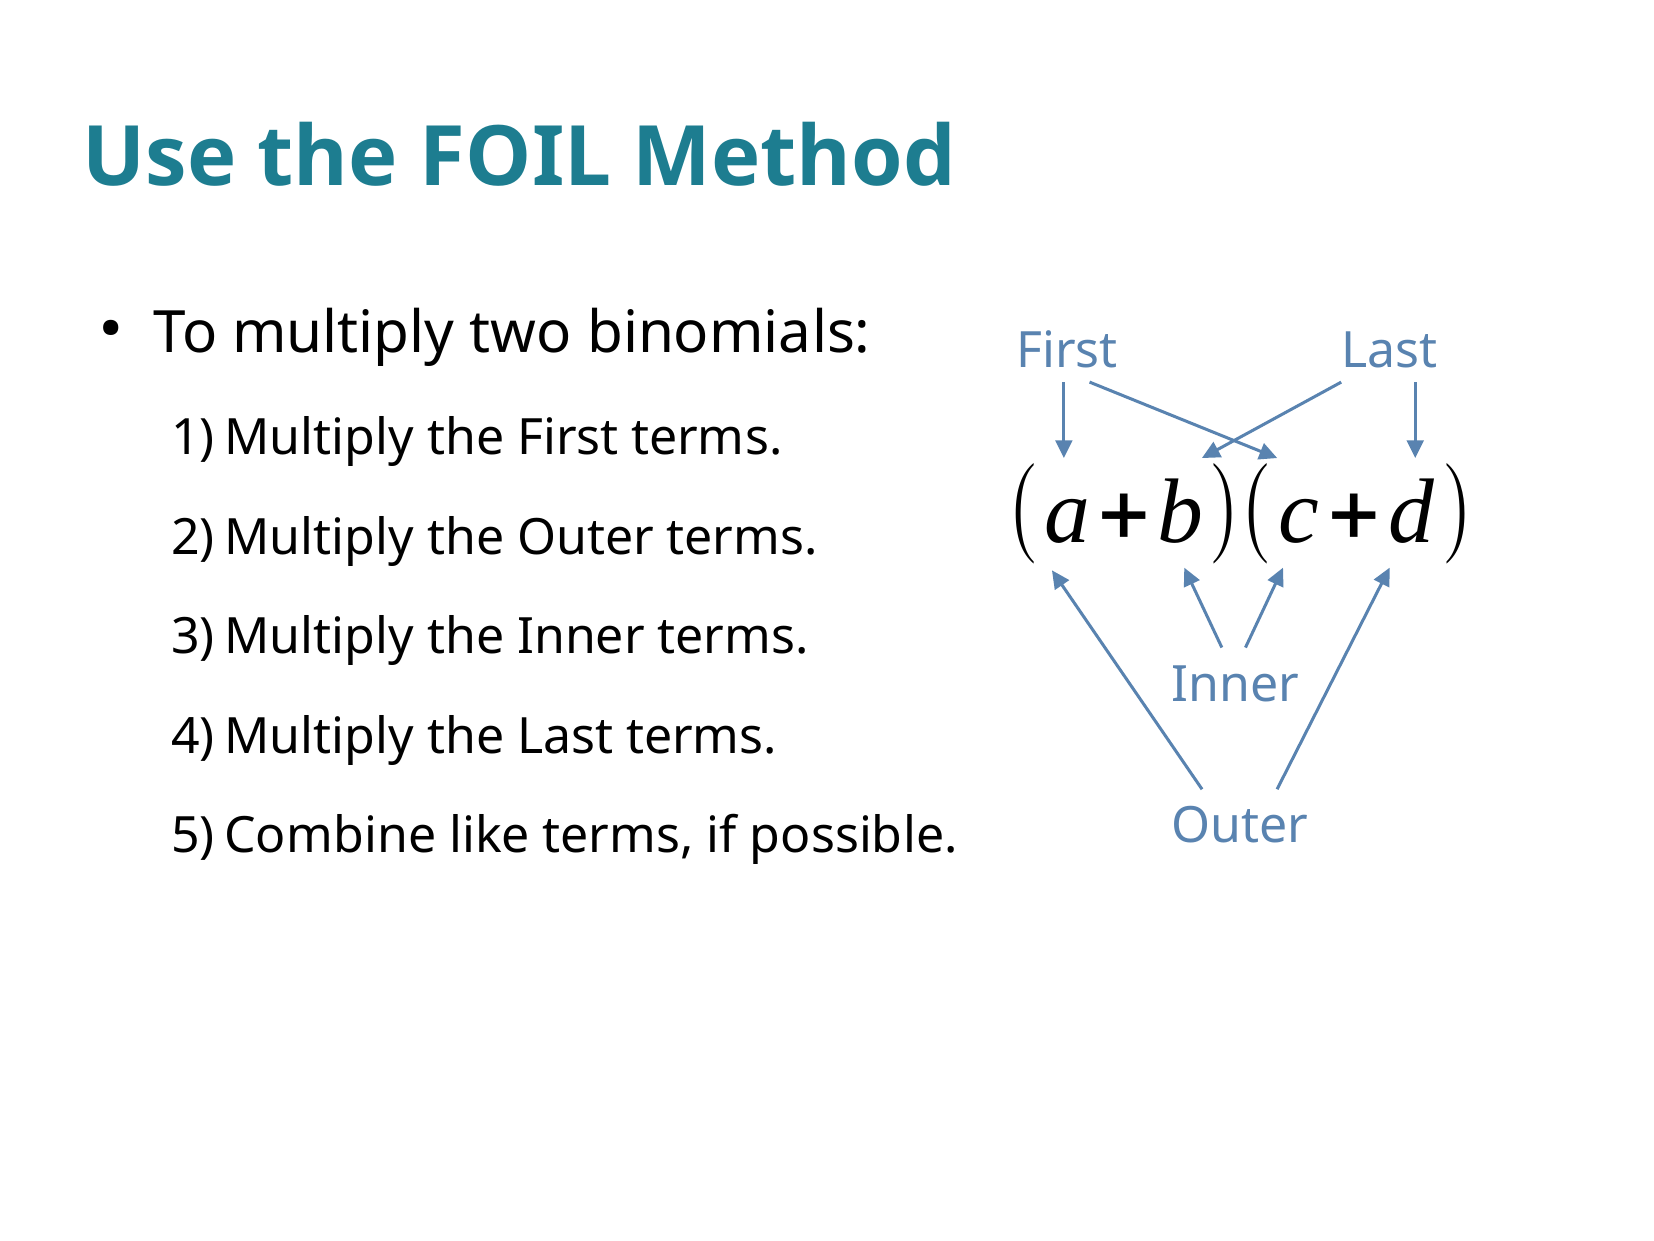

# Use the FOIL Method
To multiply two binomials:
Multiply the First terms.
Multiply the Outer terms.
Multiply the Inner terms.
Multiply the Last terms.
Combine like terms, if possible.
First
Last
Outer
Inner